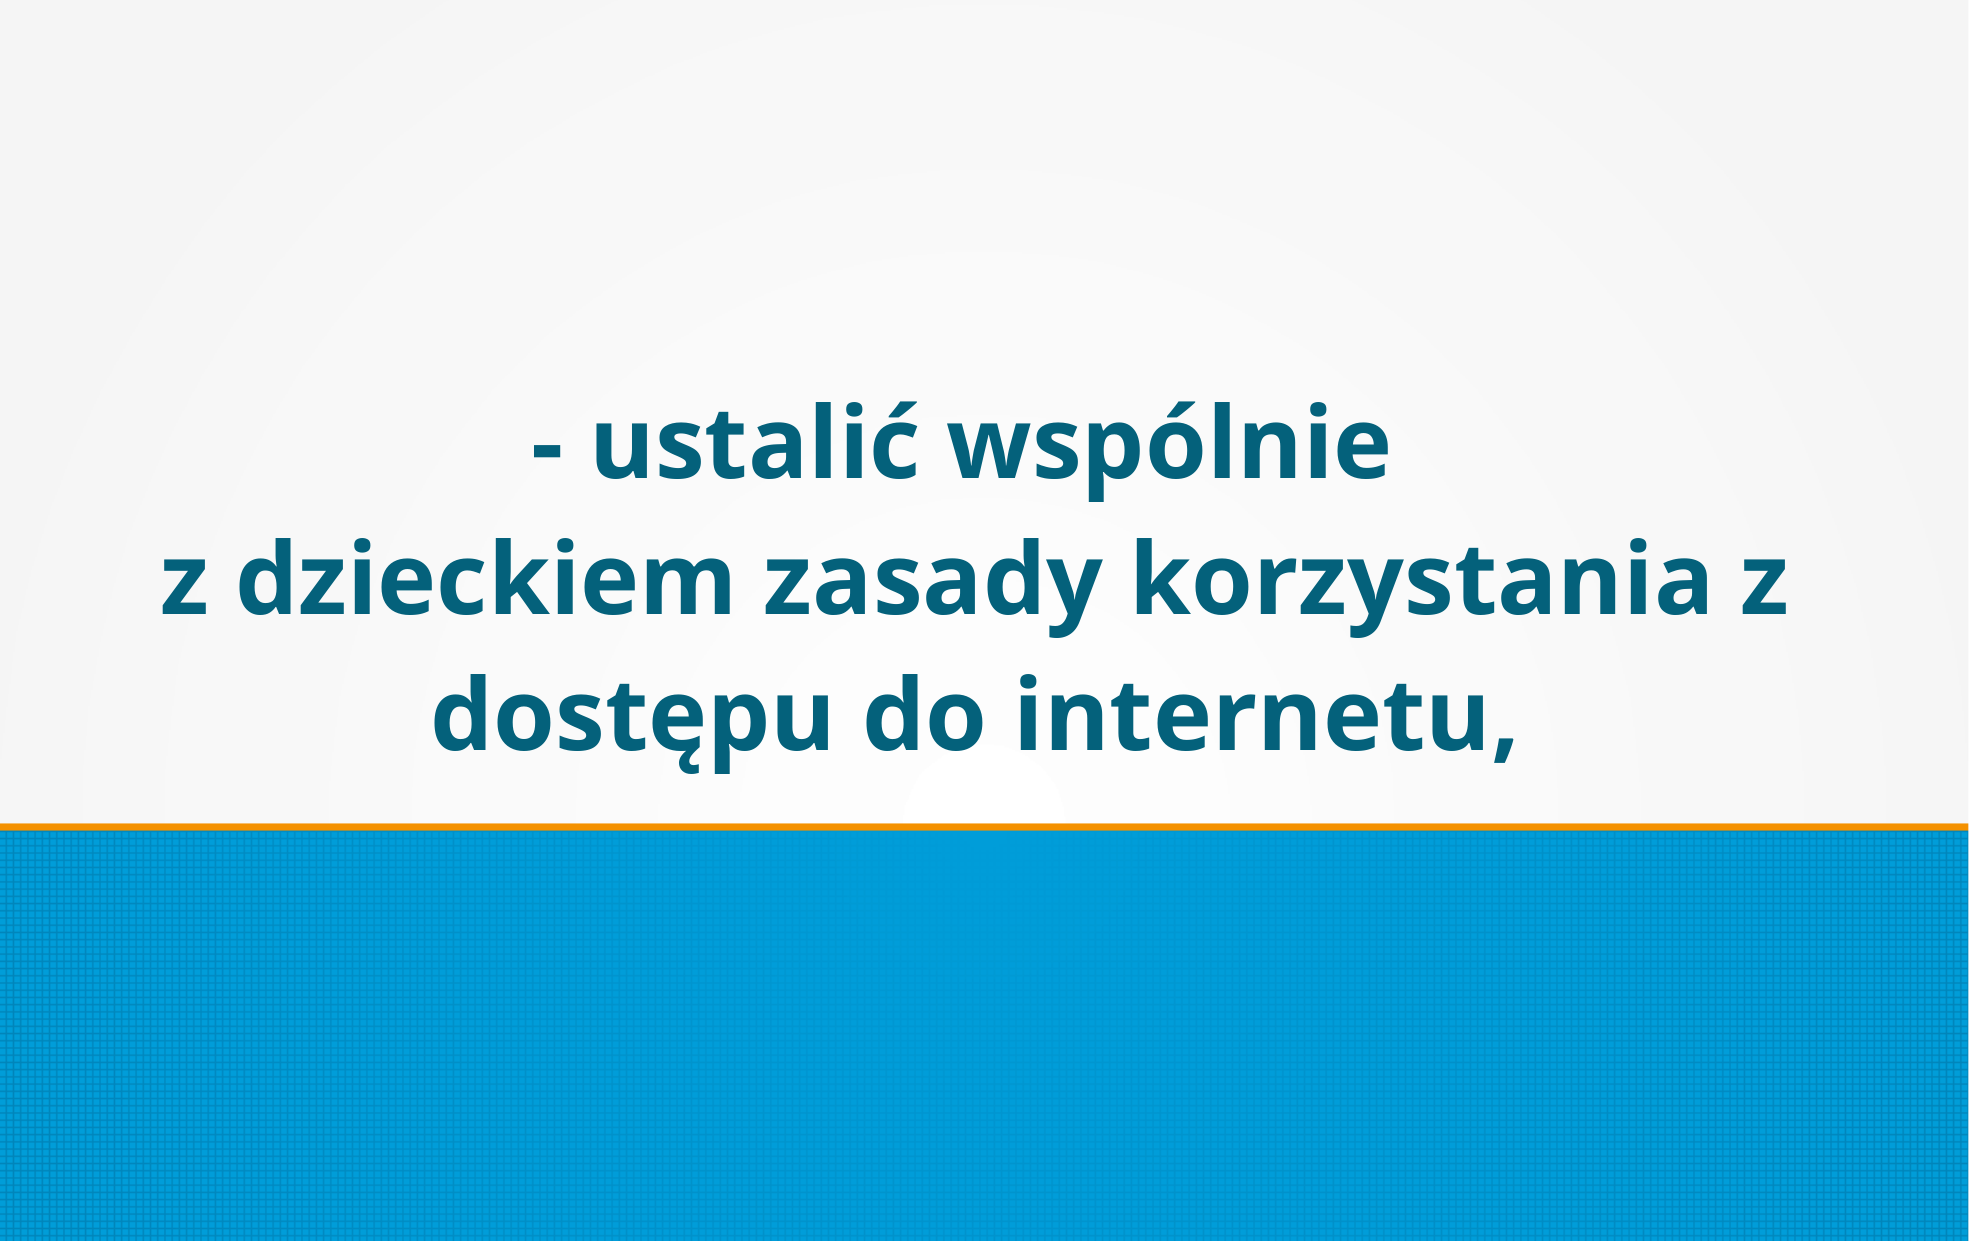

# - ustalić wspólnie z dzieckiem zasady korzystania z dostępu do internetu,